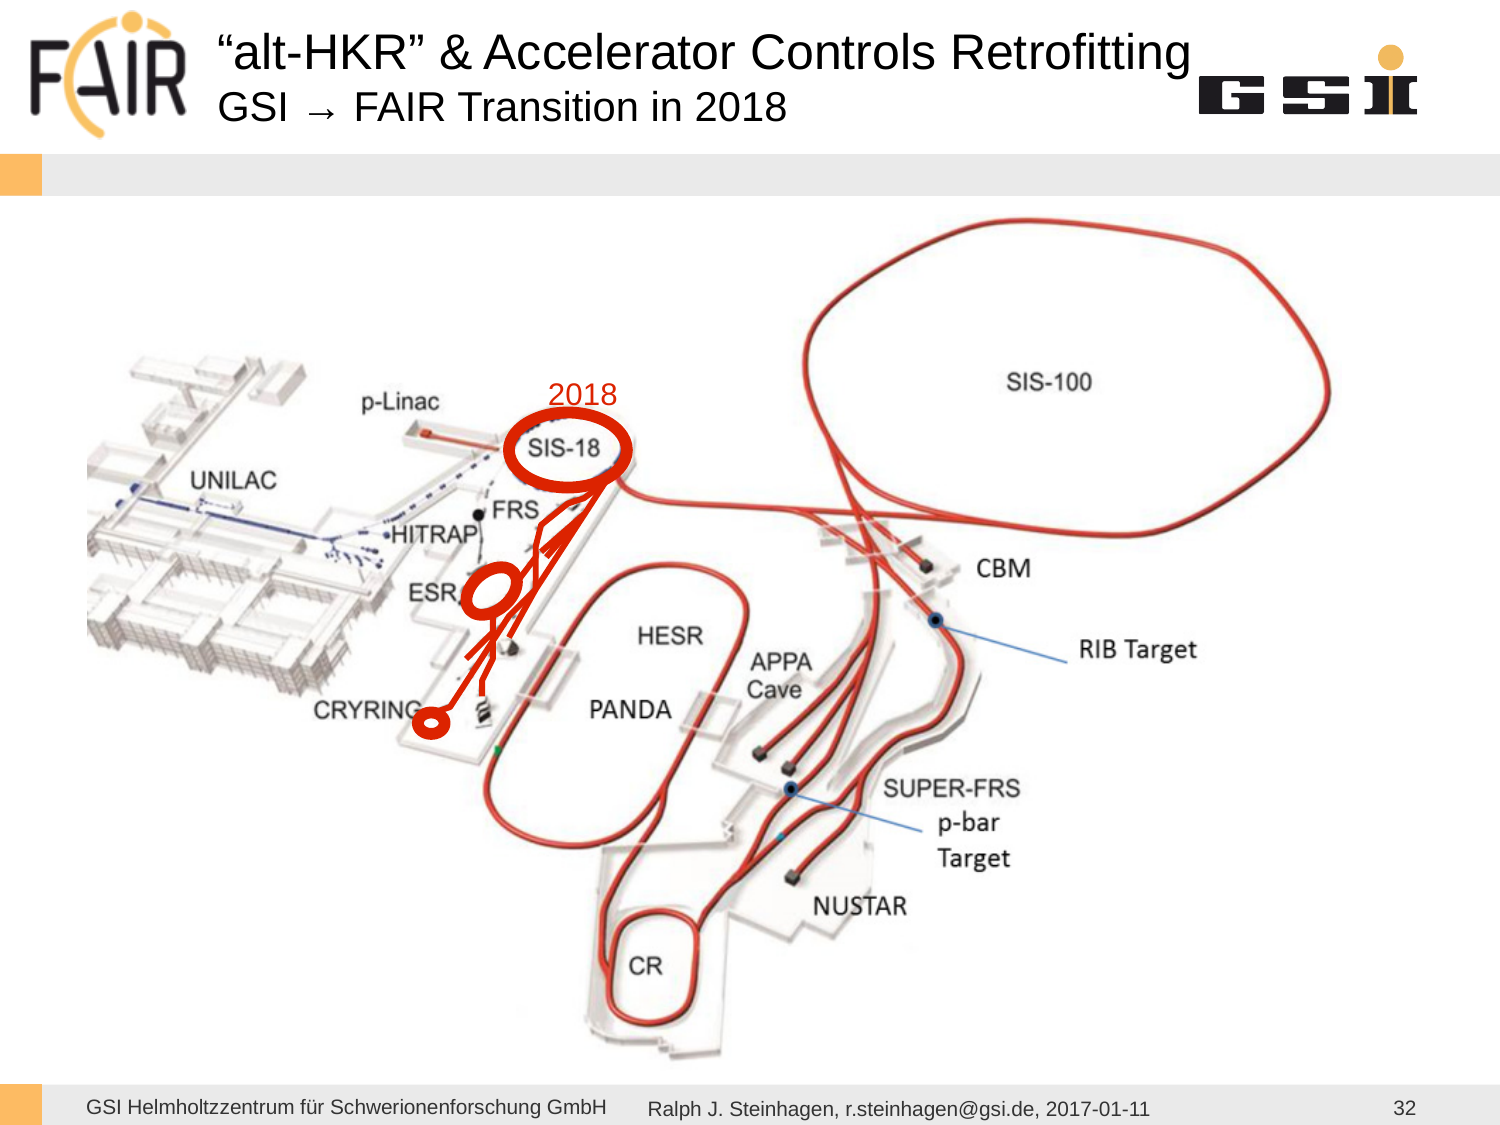

# “alt-HKR” & Accelerator Controls Retrofitting GSI → FAIR Transition in 2018
2018